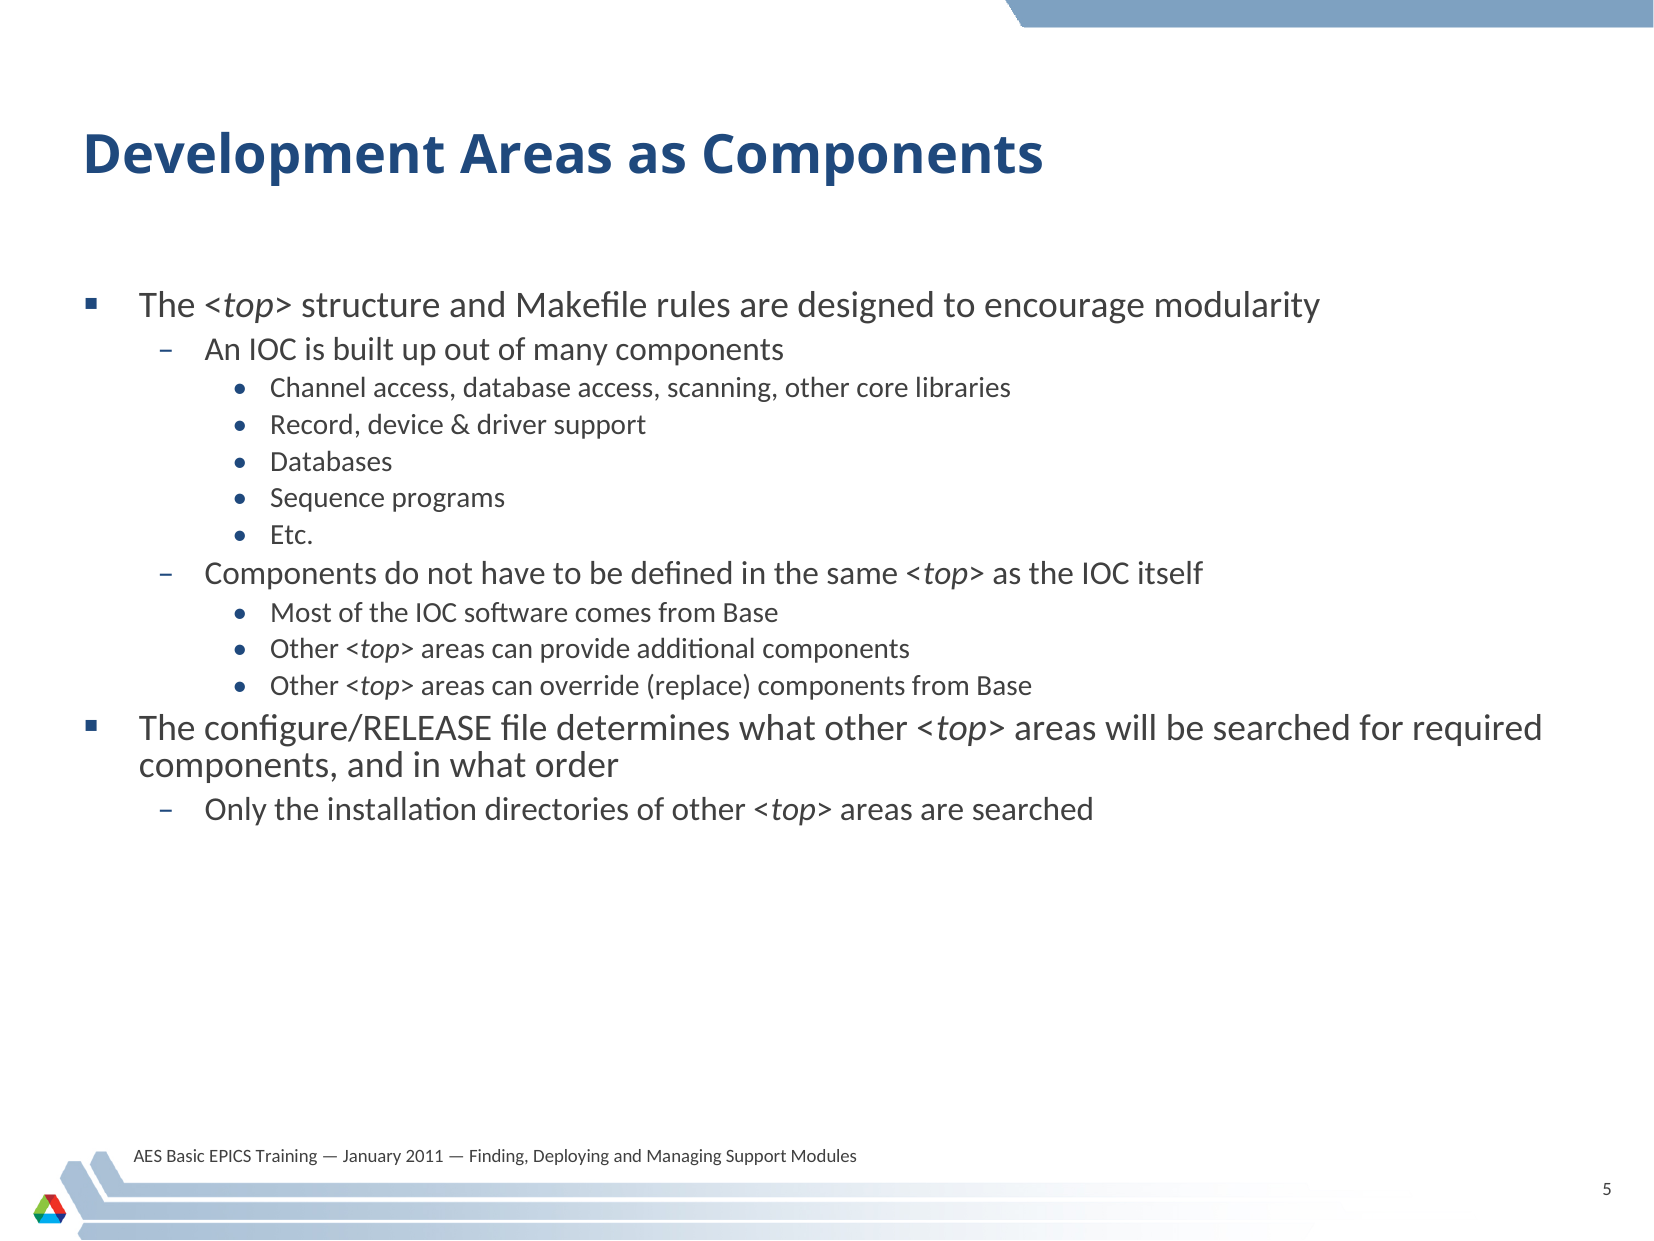

# Development Areas as Components
The <top> structure and Makefile rules are designed to encourage modularity
An IOC is built up out of many components
Channel access, database access, scanning, other core libraries
Record, device & driver support
Databases
Sequence programs
Etc.
Components do not have to be defined in the same <top> as the IOC itself
Most of the IOC software comes from Base
Other <top> areas can provide additional components
Other <top> areas can override (replace) components from Base
The configure/RELEASE file determines what other <top> areas will be searched for required components, and in what order
Only the installation directories of other <top> areas are searched
AES Basic EPICS Training — January 2011 — Finding, Deploying and Managing Support Modules
5